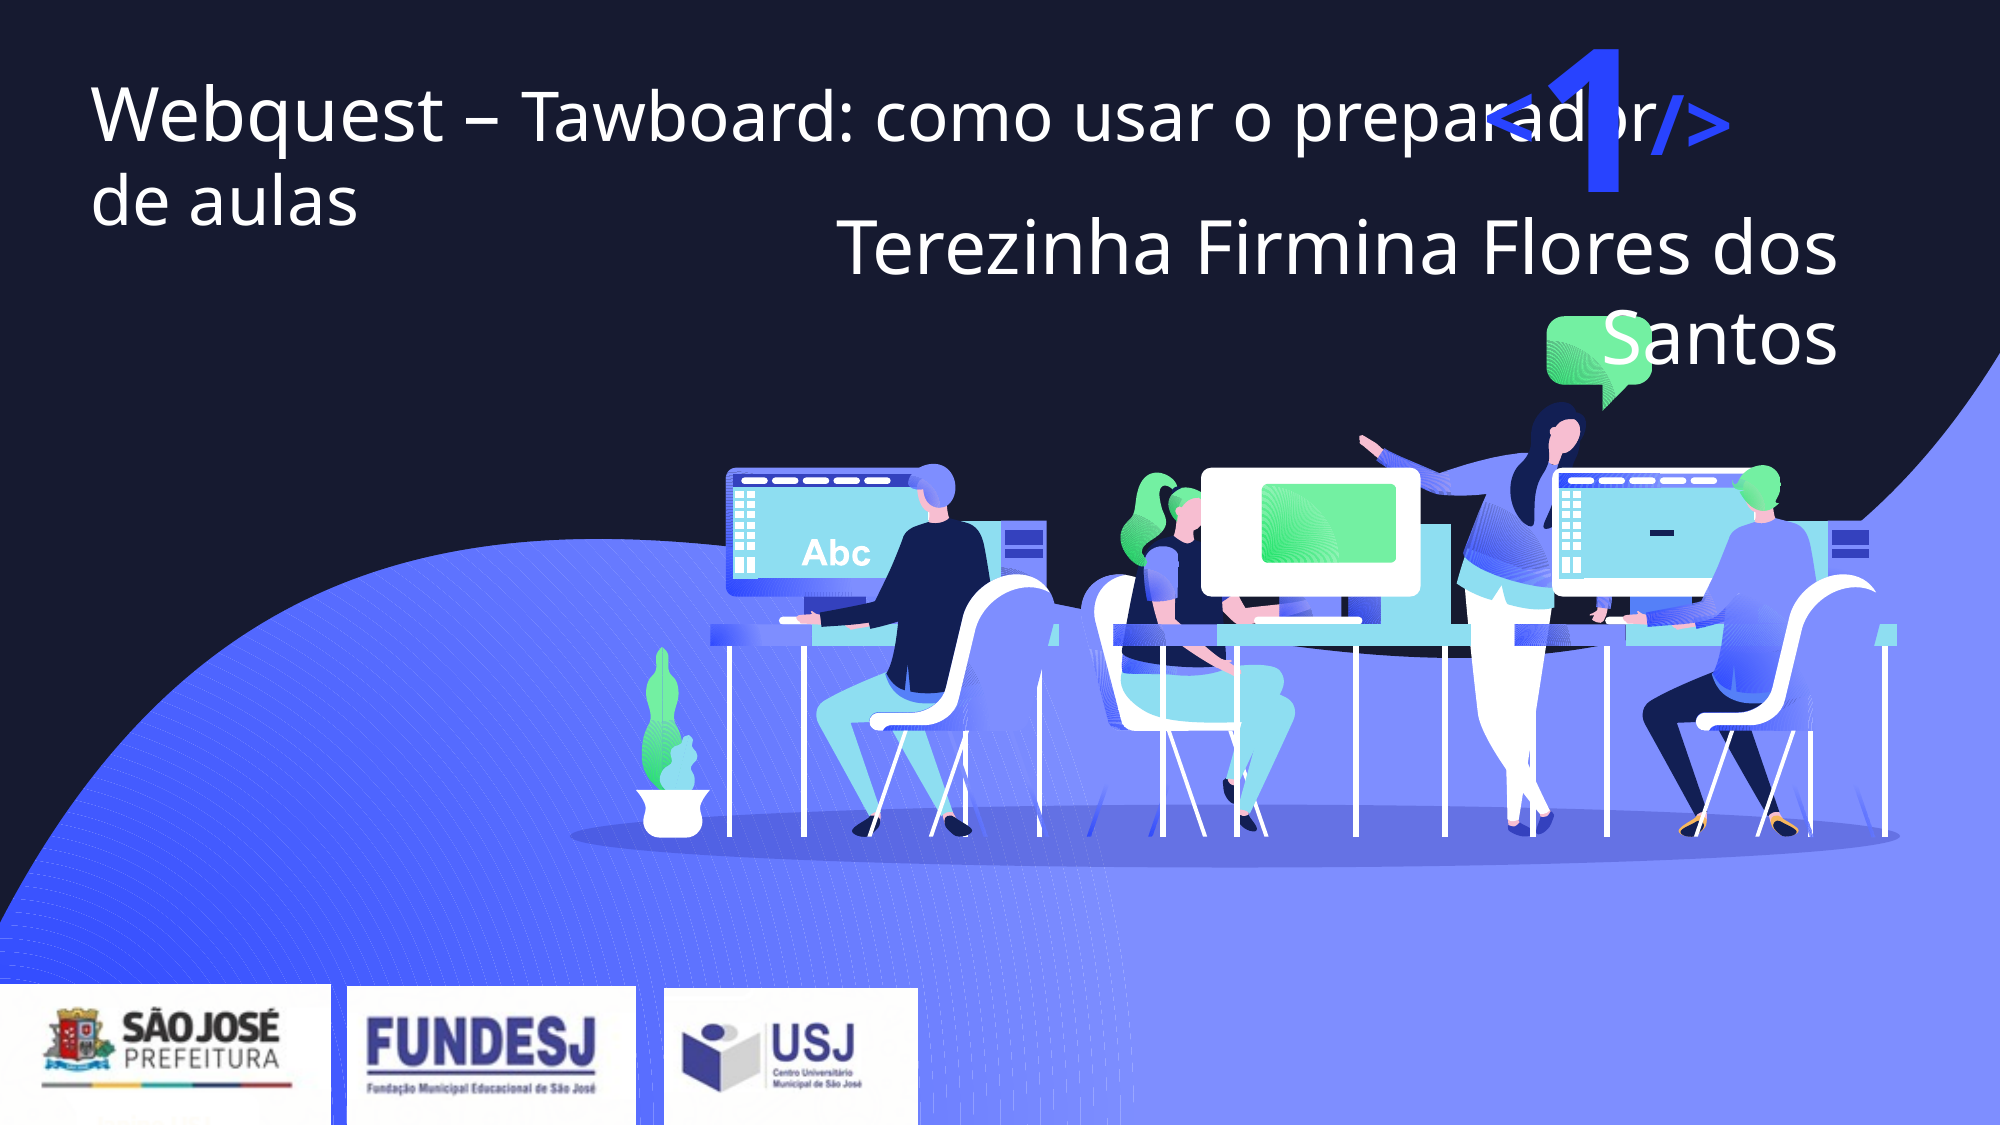

Webquest – Tawboard: como usar o preparador de aulas
Terezinha Firmina Flores dos Santos